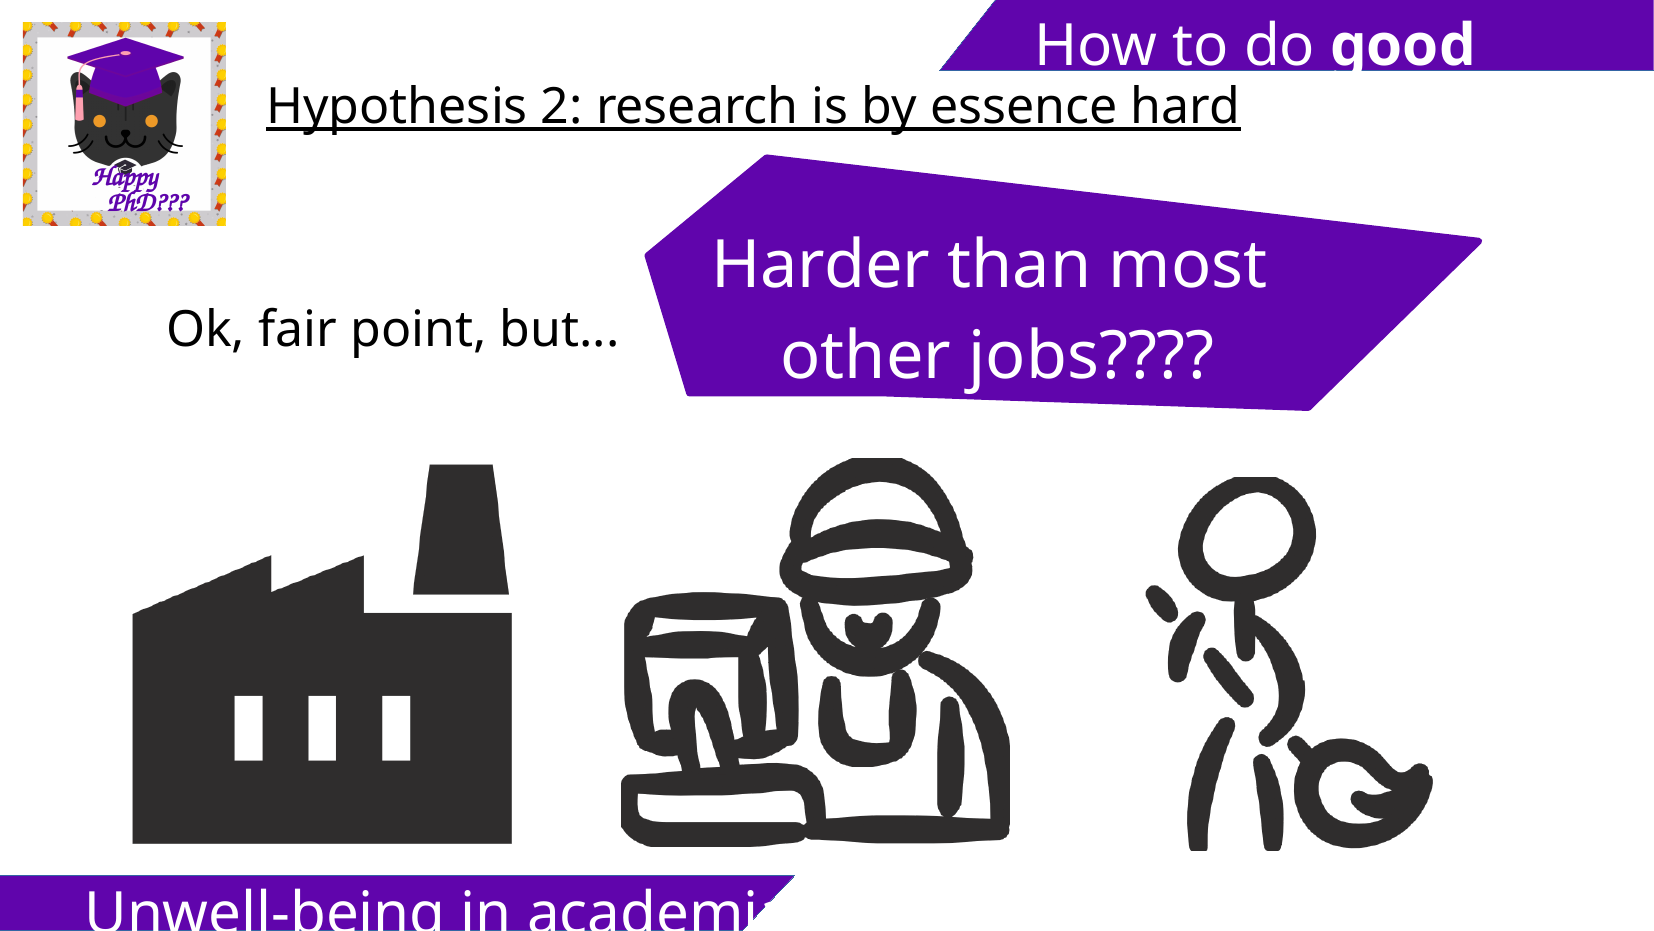

Hypothesis 2: research is by essence hard
Harder than most
other jobs????
Ok, fair point, but...
Unwell-being in academia ?